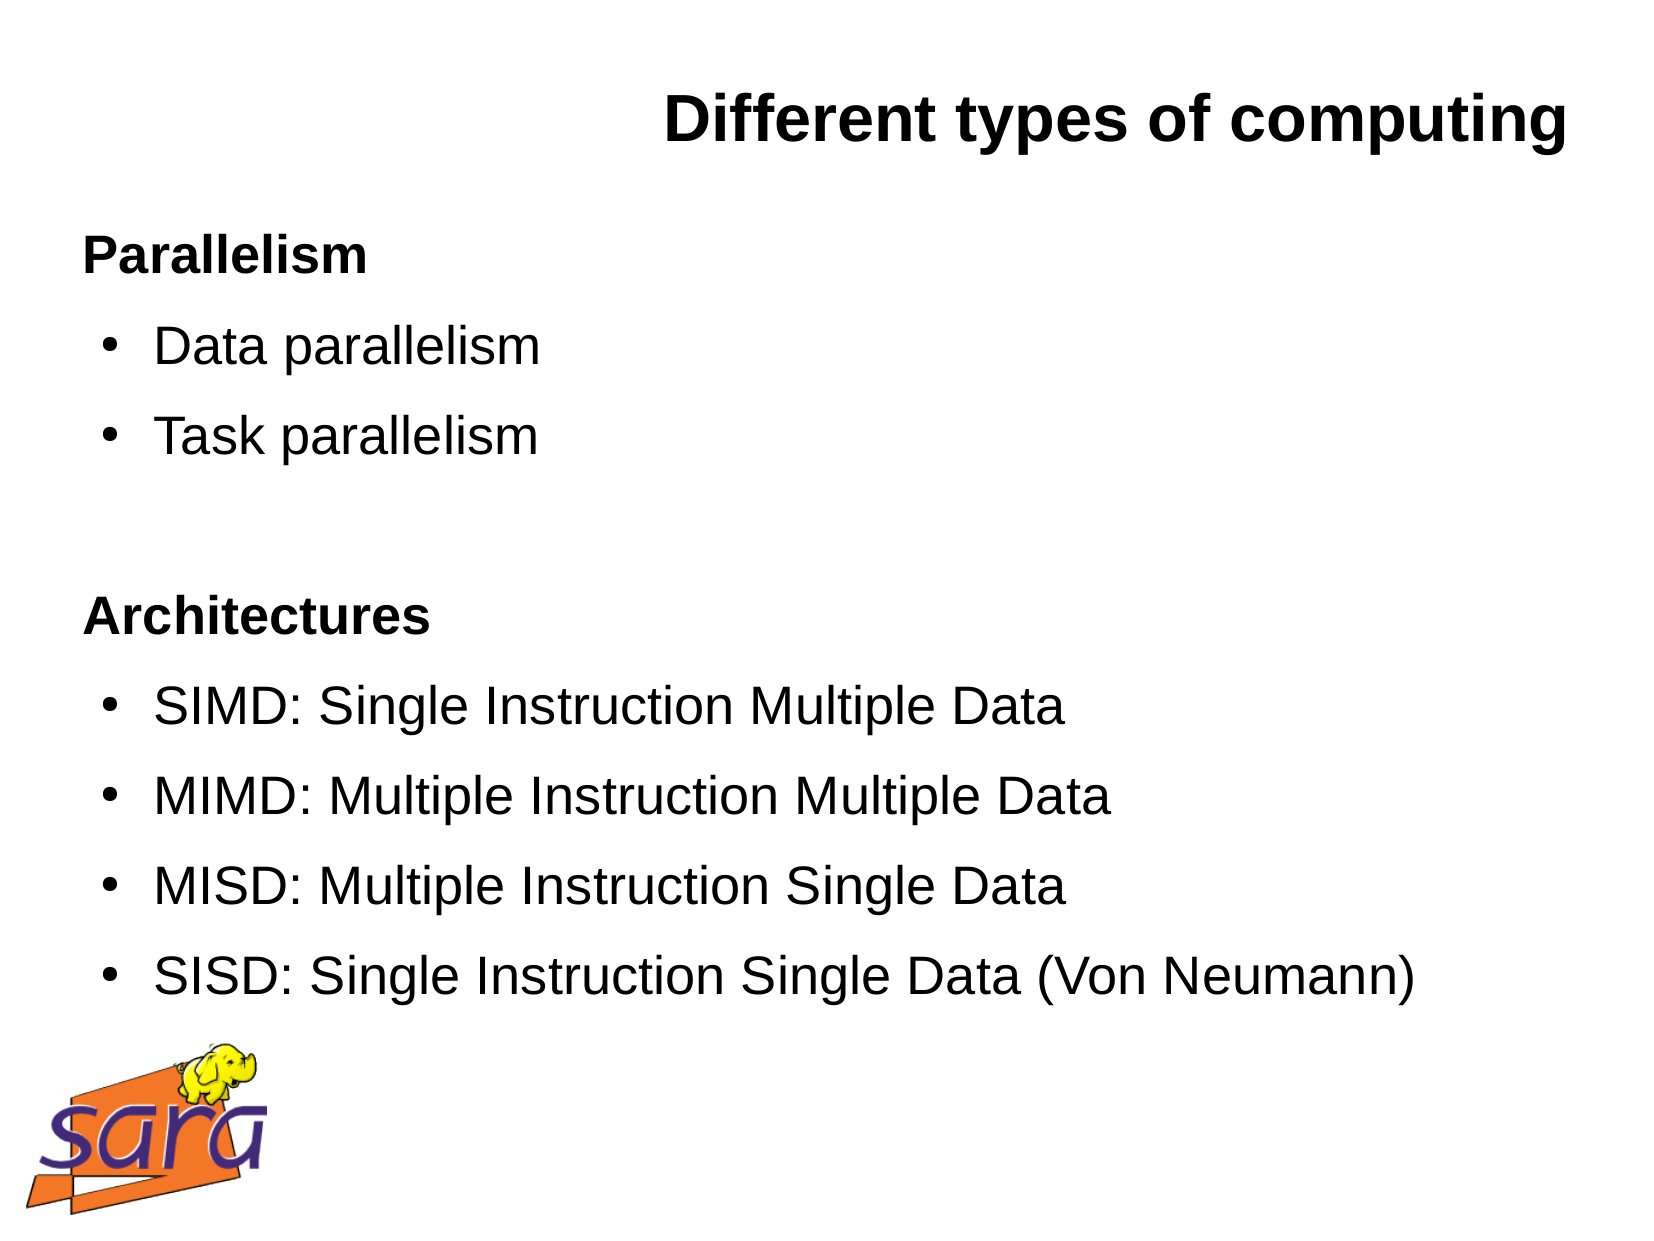

# Different types of computing
Parallelism
Data parallelism
Task parallelism
Architectures
SIMD: Single Instruction Multiple Data
MIMD: Multiple Instruction Multiple Data
MISD: Multiple Instruction Single Data
SISD: Single Instruction Single Data (Von Neumann)